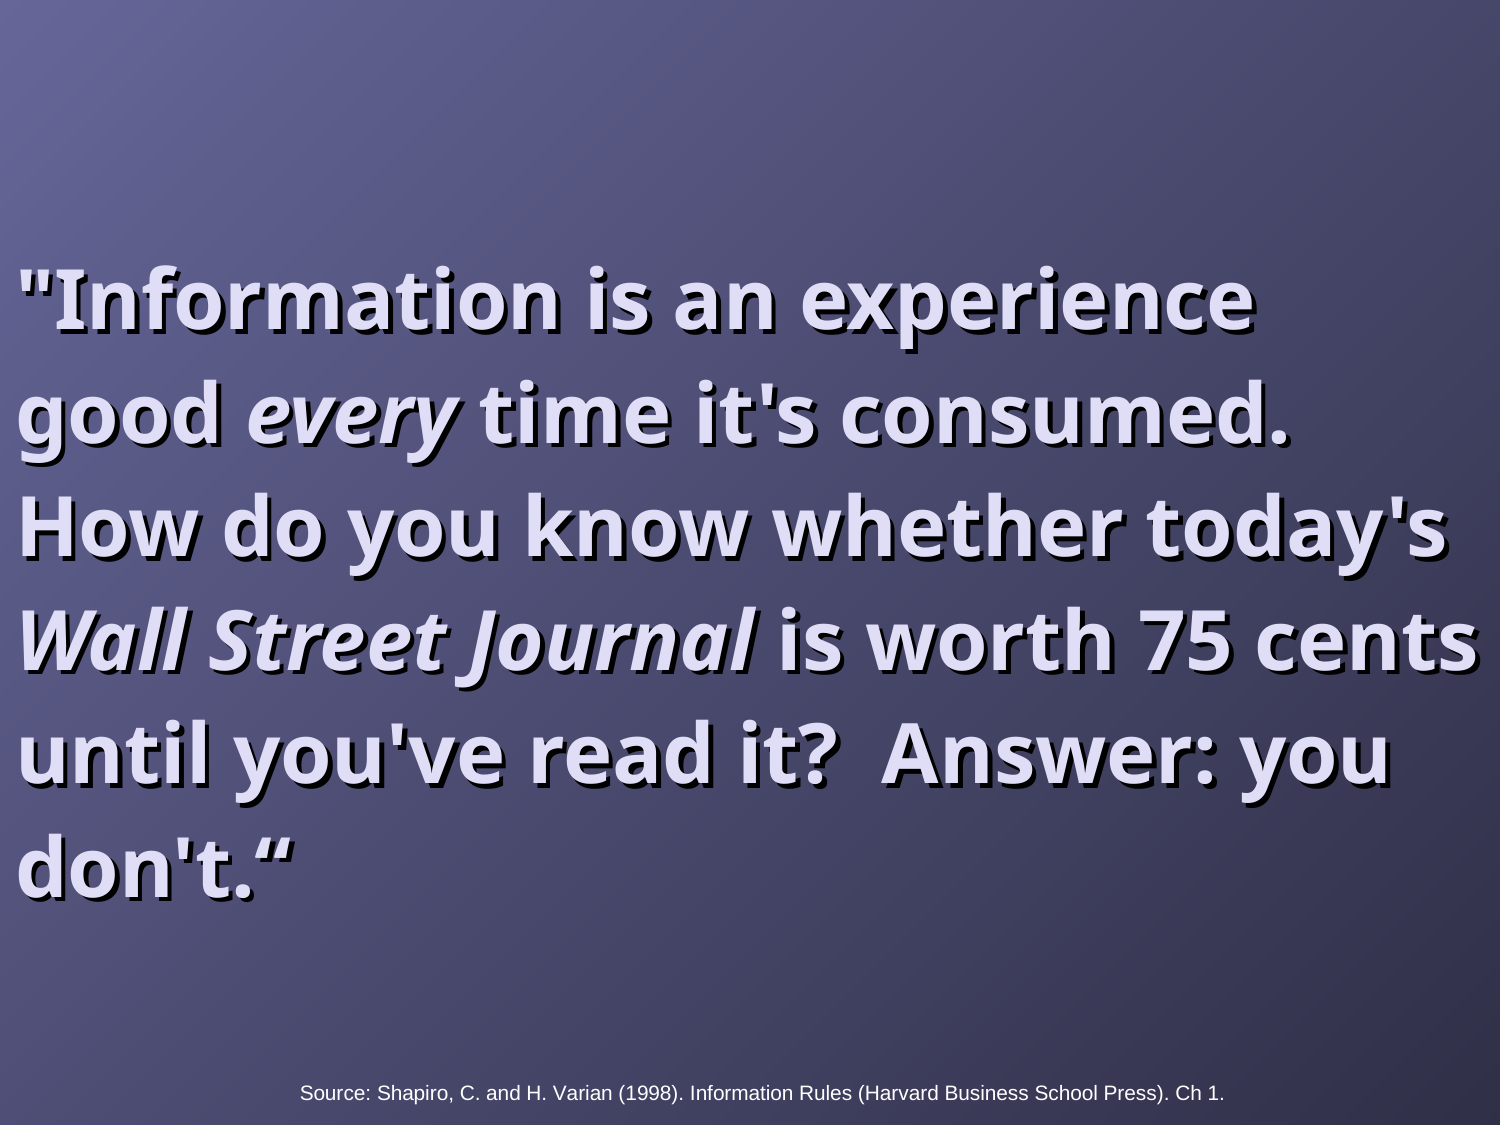

# "Information is an experience good every time it's consumed. How do you know whether today's Wall Street Journal is worth 75 cents until you've read it? Answer: you don't.“
Source: Shapiro, C. and H. Varian (1998). Information Rules (Harvard Business School Press). Ch 1.